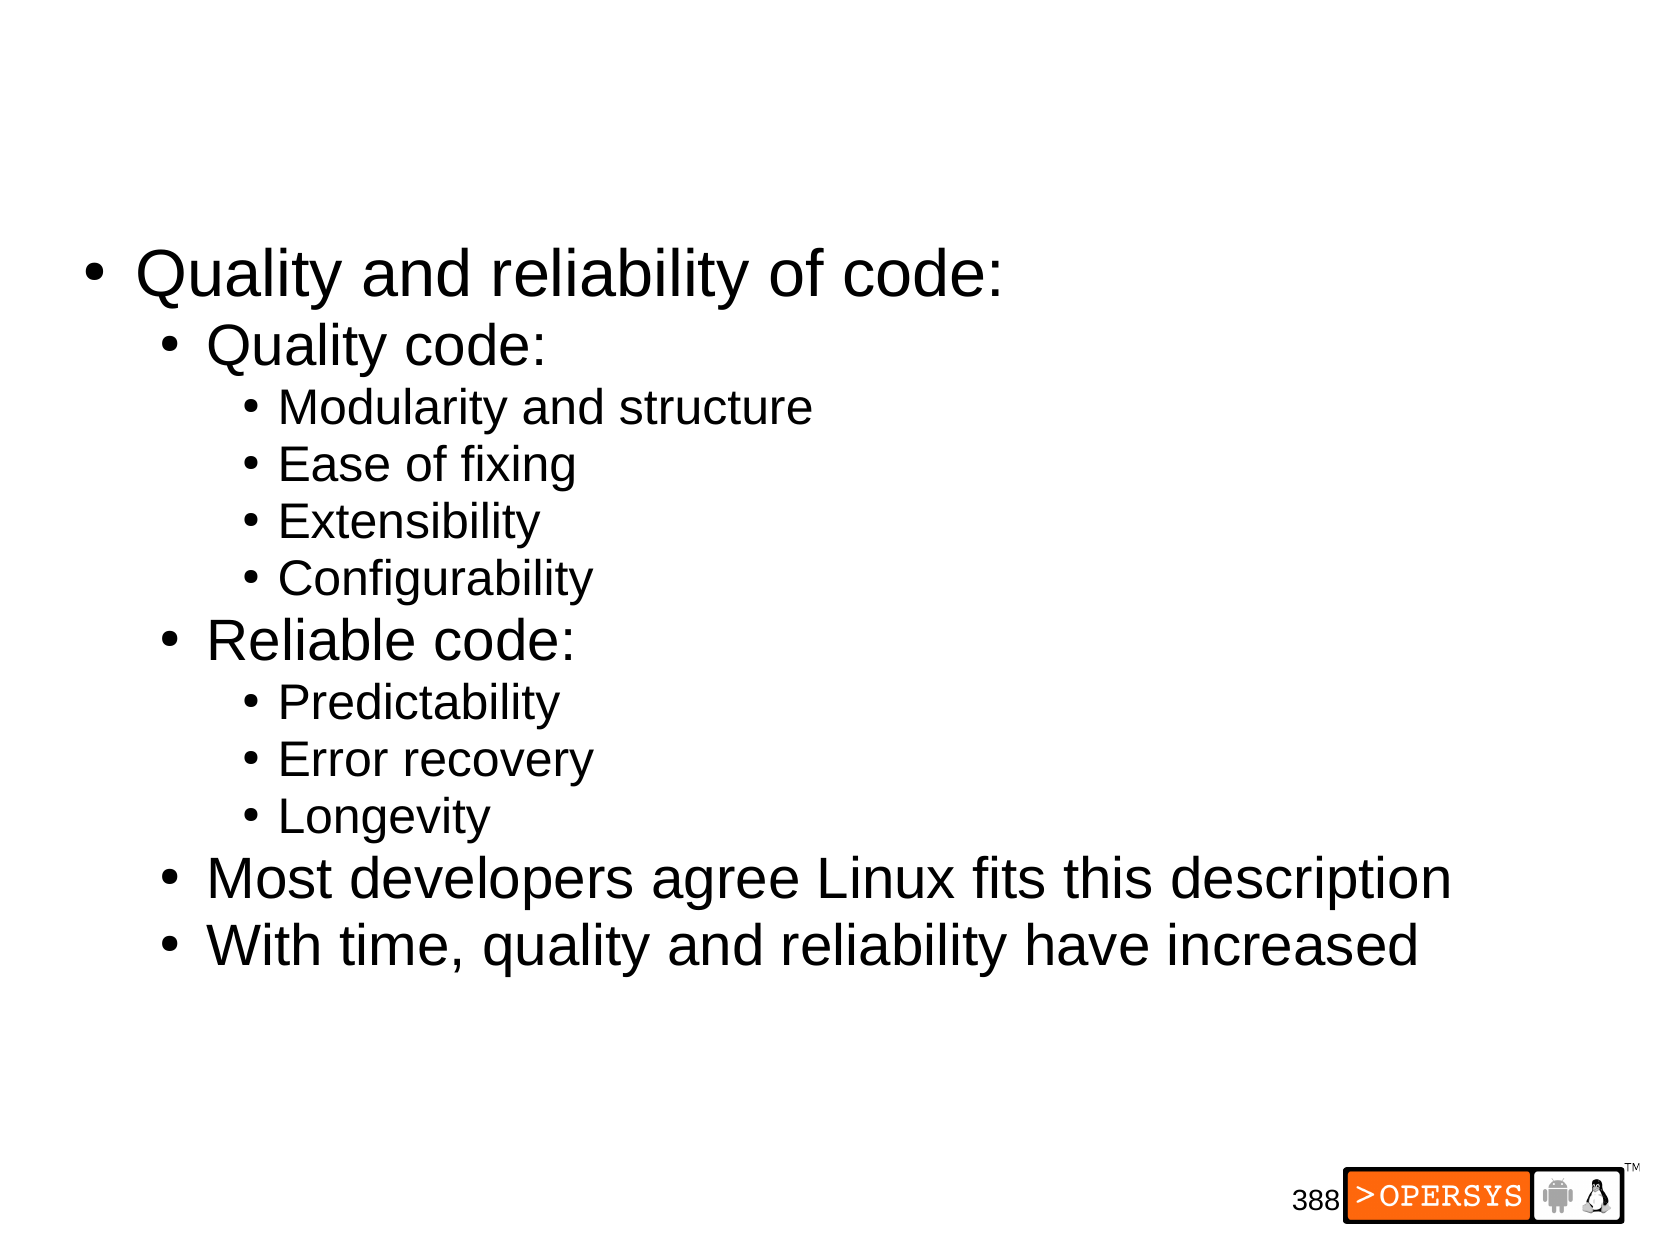

# Quality and reliability of code:
Quality code:
Modularity and structure
Ease of fixing
Extensibility
Configurability
Reliable code:
Predictability
Error recovery
Longevity
Most developers agree Linux fits this description
With time, quality and reliability have increased